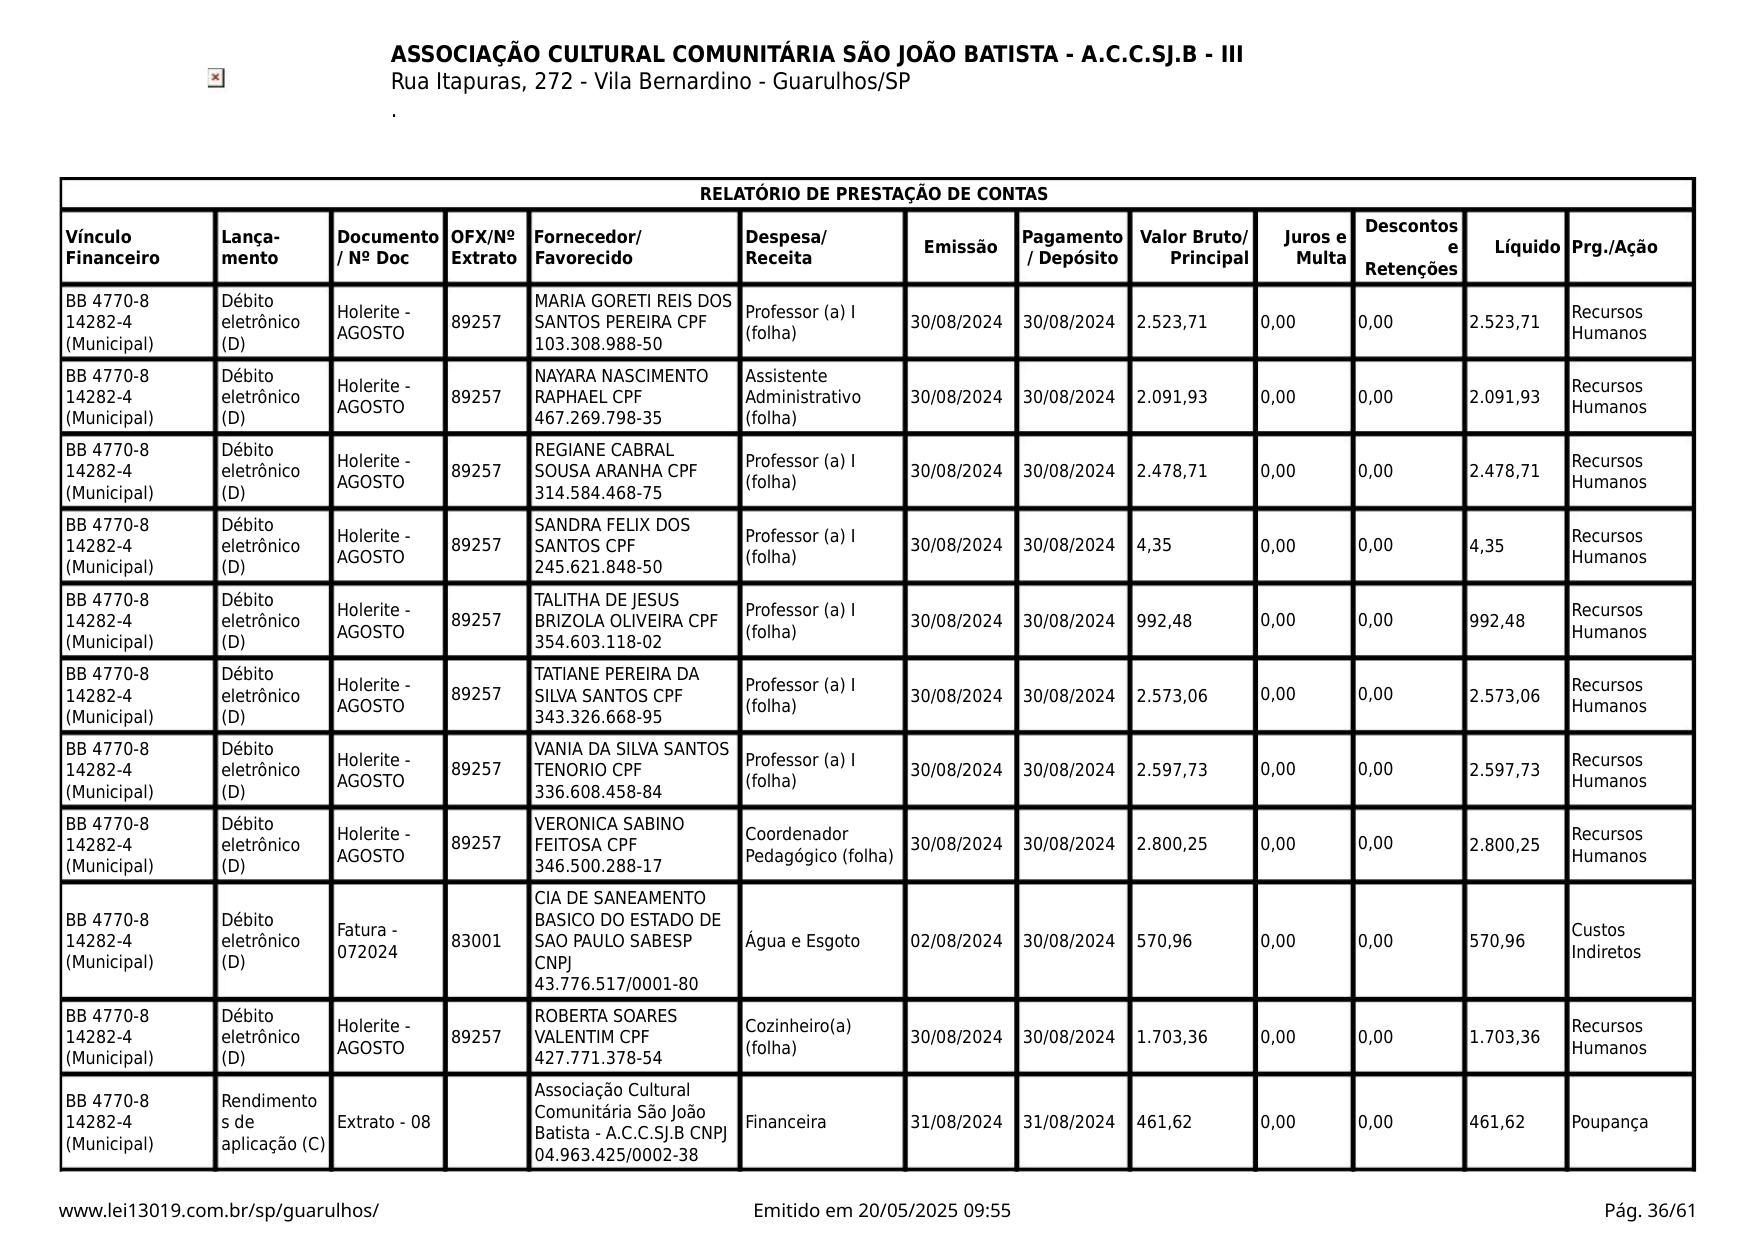

ASSOCIAÇÃO CULTURAL COMUNITÁRIA SÃO JOÃO BATISTA - A.C.C.SJ.B - III
Rua Itapuras, 272 - Vila Bernardino - Guarulhos/SP
.
RELATÓRIO DE PRESTAÇÃO DE CONTAS
Descontos
e
Retenções
Vínculo
Financeiro
Lança-
mento
Documento OFX/Nº Fornecedor/
Despesa/
Receita
Pagamento Valor Bruto/
/ Depósito Principal
Juros e
Multa
Emissão
Líquido Prg./Ação
/ Nº Doc
Extrato Favorecido
BB 4770-8
14282-4
(Municipal)
Débito
eletrônico
(D)
MARIA GORETI REIS DOS
SANTOS PEREIRA CPF
103.308.988-50
Holerite -
AGOSTO
Professor (a) I
(folha)
Recursos
Humanos
89257
89257
89257
89257
89257
89257
89257
89257
30/08/2024 30/08/2024 2.523,71
30/08/2024 30/08/2024 2.091,93
30/08/2024 30/08/2024 2.478,71
30/08/2024 30/08/2024 4,35
0,00
0,00
0,00
0,00
0,00
0,00
0,00
0,00
0,00
2.523,71
BB 4770-8
14282-4
(Municipal)
Débito
eletrônico
(D)
NAYARA NASCIMENTO
RAPHAEL CPF
467.269.798-35
Assistente
Administrativo
(folha)
Holerite -
AGOSTO
Recursos
Humanos
0,00
0,00
0,00
0,00
0,00
0,00
0,00
2.091,93
2.478,71
4,35
BB 4770-8
14282-4
(Municipal)
Débito
eletrônico
(D)
REGIANE CABRAL
SOUSA ARANHA CPF
314.584.468-75
Holerite -
AGOSTO
Professor (a) I
(folha)
Recursos
Humanos
BB 4770-8
14282-4
(Municipal)
Débito
eletrônico
(D)
SANDRA FELIX DOS
SANTOS CPF
245.621.848-50
Holerite -
AGOSTO
Professor (a) I
(folha)
Recursos
Humanos
BB 4770-8
14282-4
(Municipal)
Débito
eletrônico
(D)
TALITHA DE JESUS
BRIZOLA OLIVEIRA CPF
354.603.118-02
Holerite -
AGOSTO
Professor (a) I
(folha)
Recursos
Humanos
30/08/2024 30/08/2024 992,48
30/08/2024 30/08/2024 2.573,06
30/08/2024 30/08/2024 2.597,73
30/08/2024 30/08/2024 2.800,25
992,48
BB 4770-8
14282-4
(Municipal)
Débito
eletrônico
(D)
TATIANE PEREIRA DA
SILVA SANTOS CPF
343.326.668-95
Holerite -
AGOSTO
Professor (a) I
(folha)
Recursos
Humanos
2.573,06
2.597,73
2.800,25
BB 4770-8
14282-4
(Municipal)
Débito
eletrônico
(D)
VANIA DA SILVA SANTOS
TENORIO CPF
336.608.458-84
Holerite -
AGOSTO
Professor (a) I
(folha)
Recursos
Humanos
BB 4770-8
14282-4
(Municipal)
Débito
eletrônico
(D)
VERONICA SABINO
FEITOSA CPF
346.500.288-17
Holerite -
AGOSTO
Coordenador
Pedagógico (folha)
Recursos
Humanos
CIA DE SANEAMENTO
BASICO DO ESTADO DE
SAO PAULO SABESP
CNPJ
BB 4770-8
14282-4
(Municipal)
Débito
eletrônico
(D)
Fatura -
072024
Custos
Indiretos
83001
89257
Água e Esgoto
02/08/2024 30/08/2024 570,96
0,00
0,00
570,96
43.776.517/0001-80
BB 4770-8
14282-4
(Municipal)
Débito
eletrônico
(D)
ROBERTA SOARES
VALENTIM CPF
427.771.378-54
Holerite -
AGOSTO
Cozinheiro(a)
(folha)
Recursos
Humanos
30/08/2024 30/08/2024 1.703,36
31/08/2024 31/08/2024 461,62
0,00
0,00
0,00
0,00
1.703,36
461,62
Associação Cultural
Comunitária São João
Batista - A.C.C.SJ.B CNPJ
04.963.425/0002-38
BB 4770-8
14282-4
(Municipal)
Rendimento
s de
aplicação (C)
Extrato - 08
Financeira
Poupança
www.lei13019.com.br/sp/guarulhos/
Emitido em 20/05/2025 09:55
Pág. 36/61